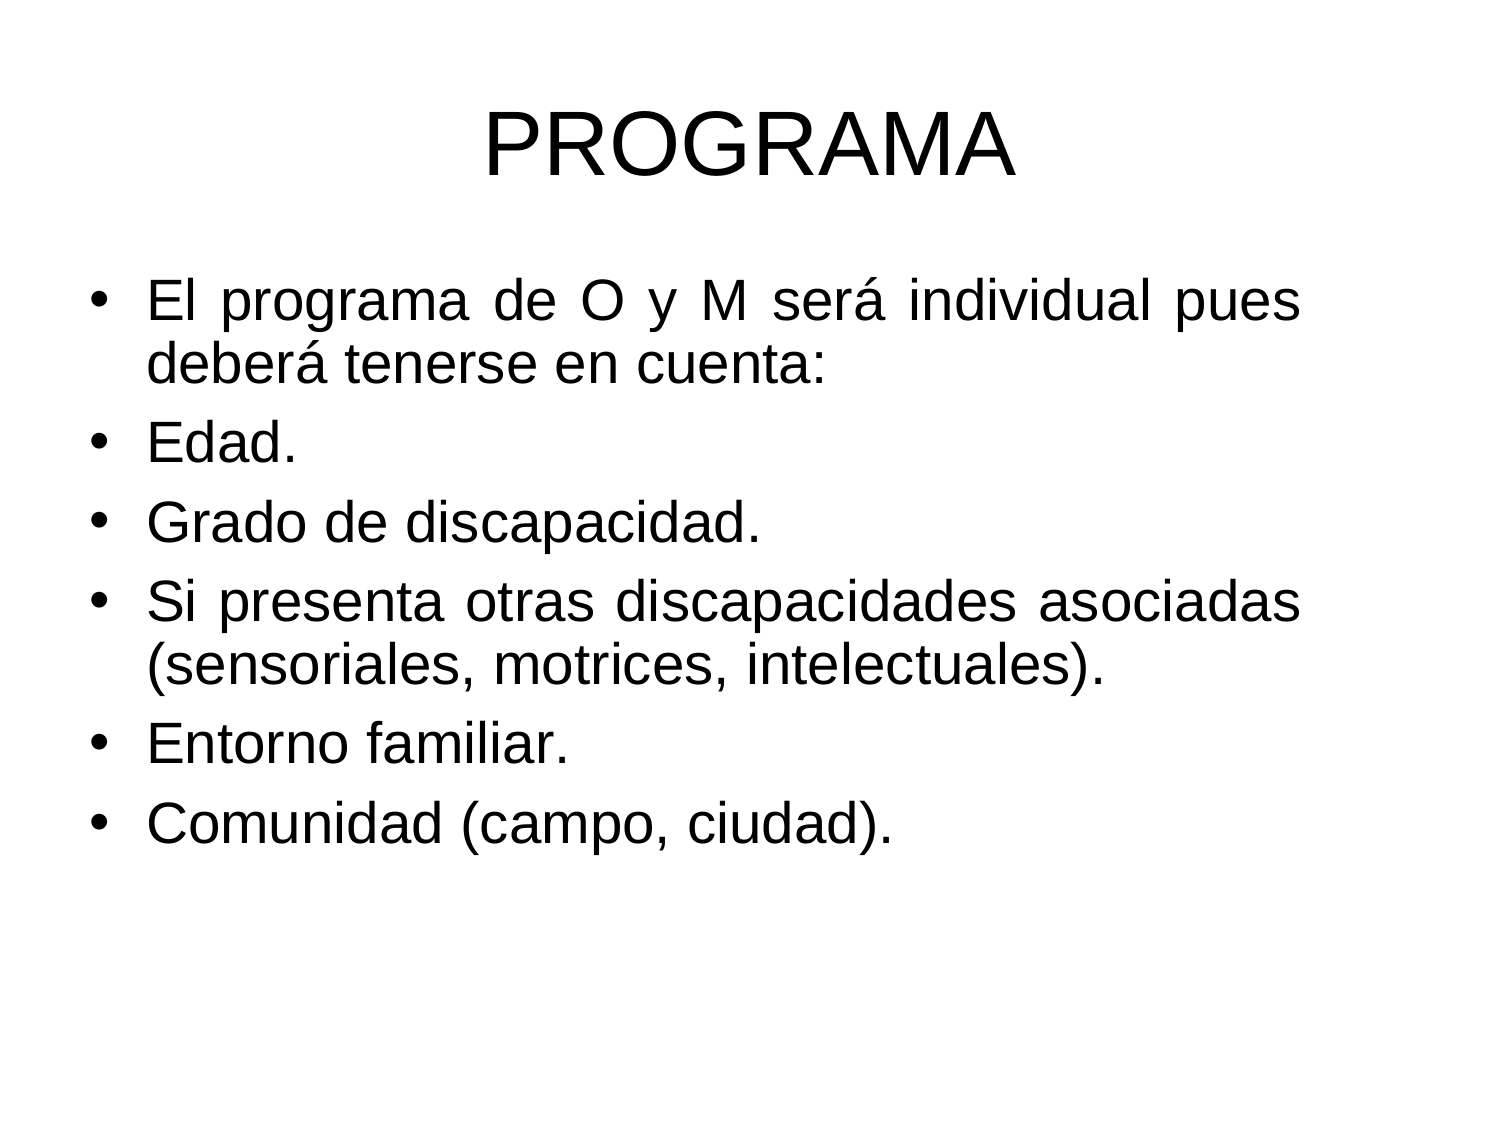

# PROGRAMA
El programa de O y M será individual pues deberá tenerse en cuenta:
Edad.
Grado de discapacidad.
Si presenta otras discapacidades asociadas (sensoriales, motrices, intelectuales).
Entorno familiar.
Comunidad (campo, ciudad).